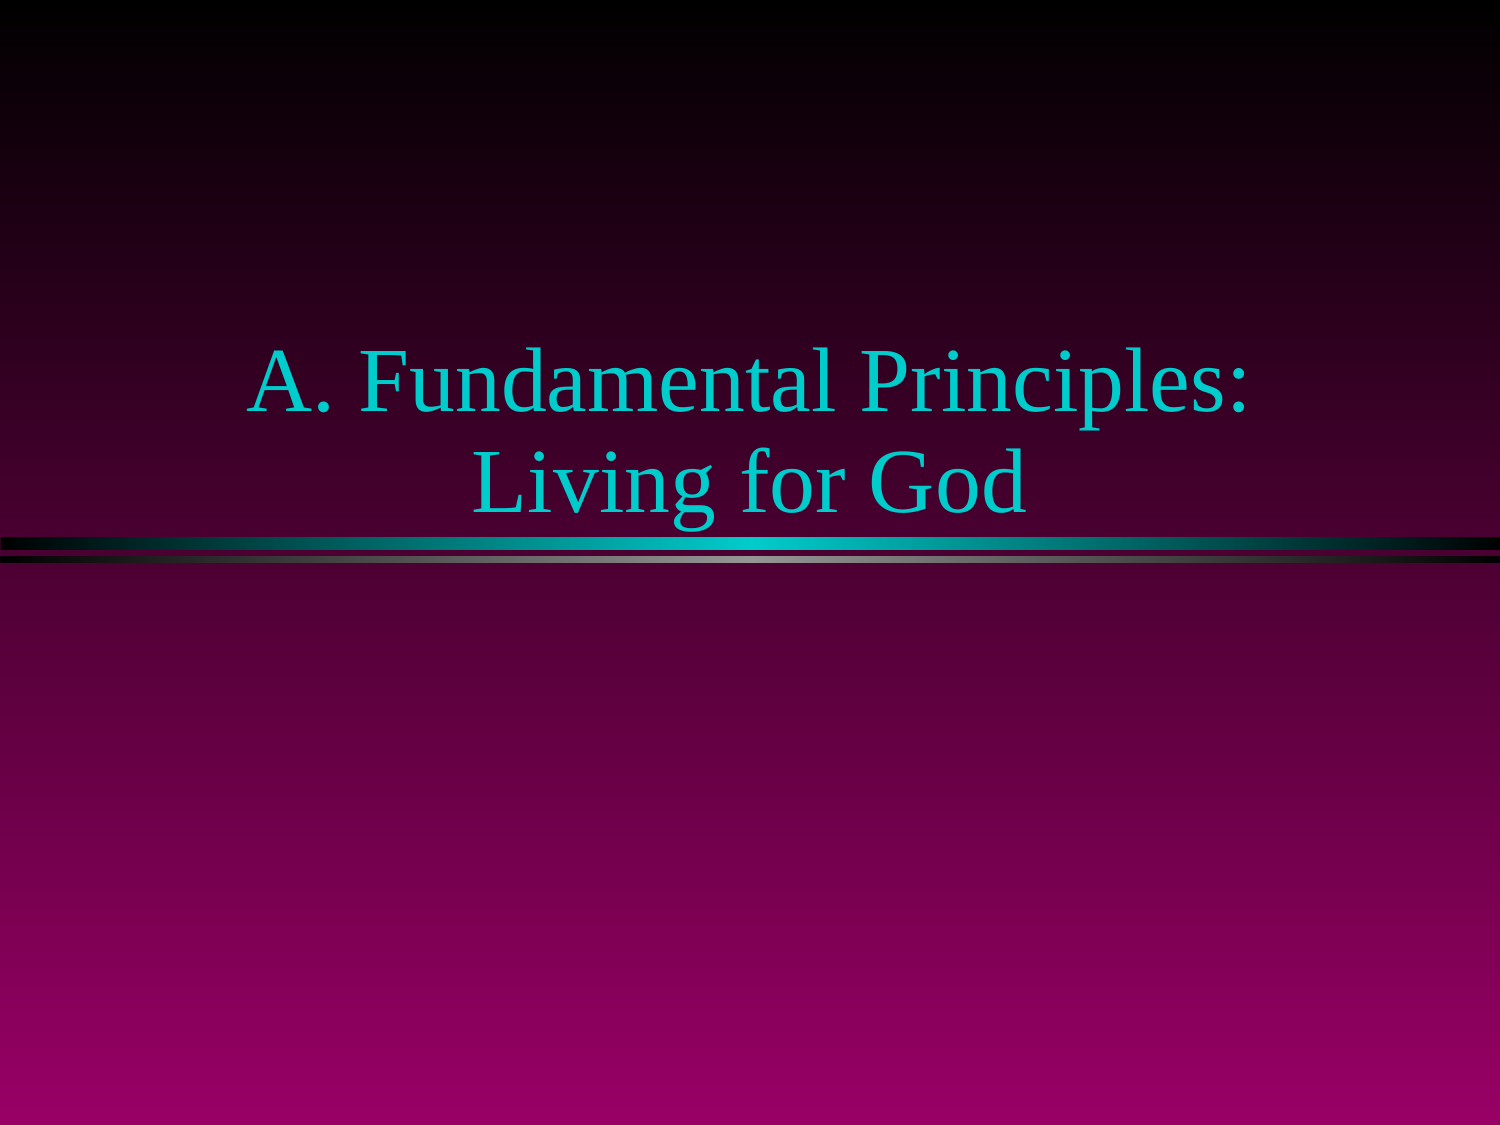

# A. Fundamental Principles: Living for God